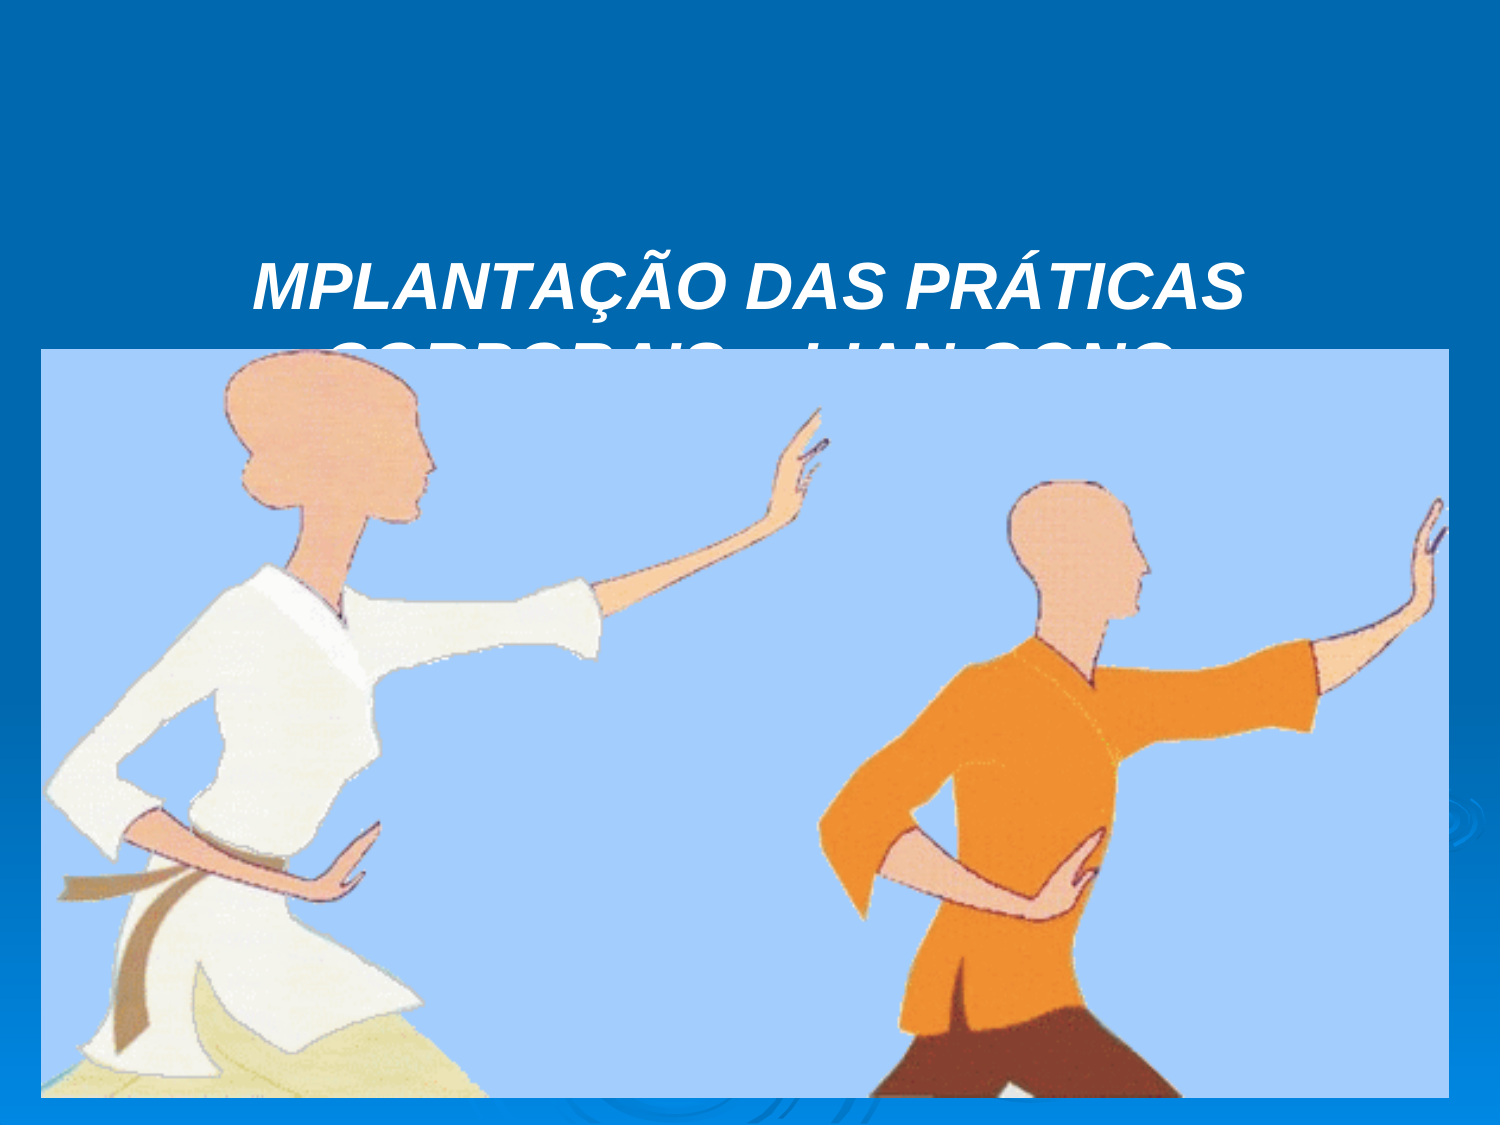

# MPLANTAÇÃO DAS PRÁTICAS CORPORAIS – LIAN GONG NO DESS – SEMPLA 2012